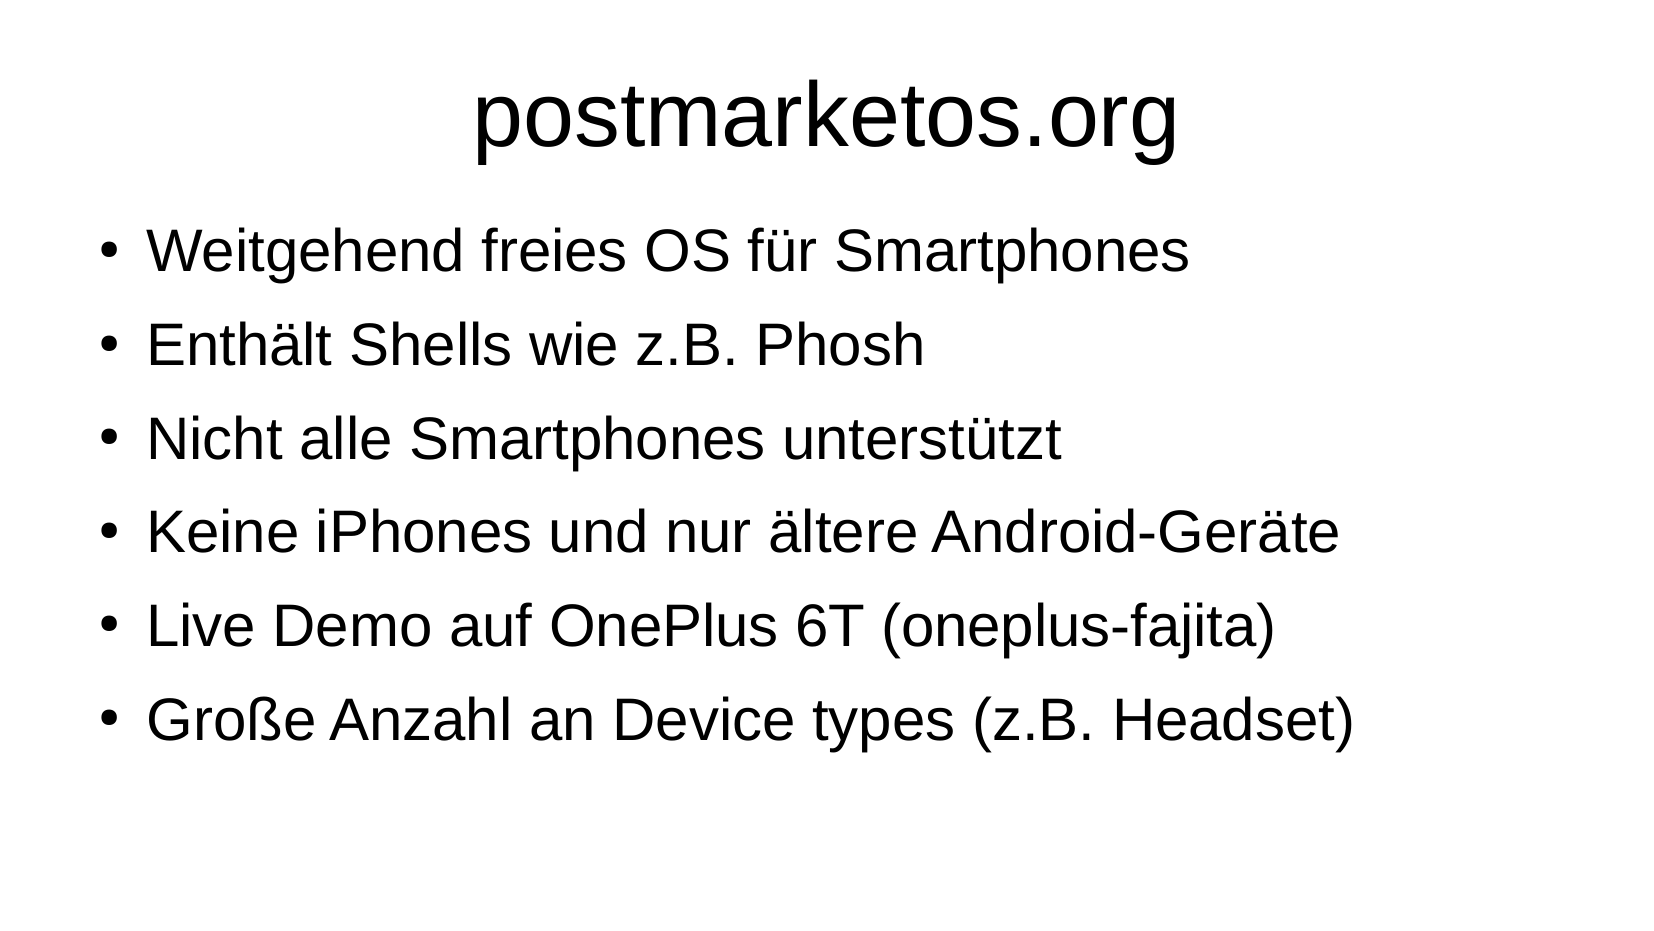

# postmarketos.org
Weitgehend freies OS für Smartphones
Enthält Shells wie z.B. Phosh
Nicht alle Smartphones unterstützt
Keine iPhones und nur ältere Android-Geräte
Live Demo auf OnePlus 6T (oneplus-fajita)
Große Anzahl an Device types (z.B. Headset)